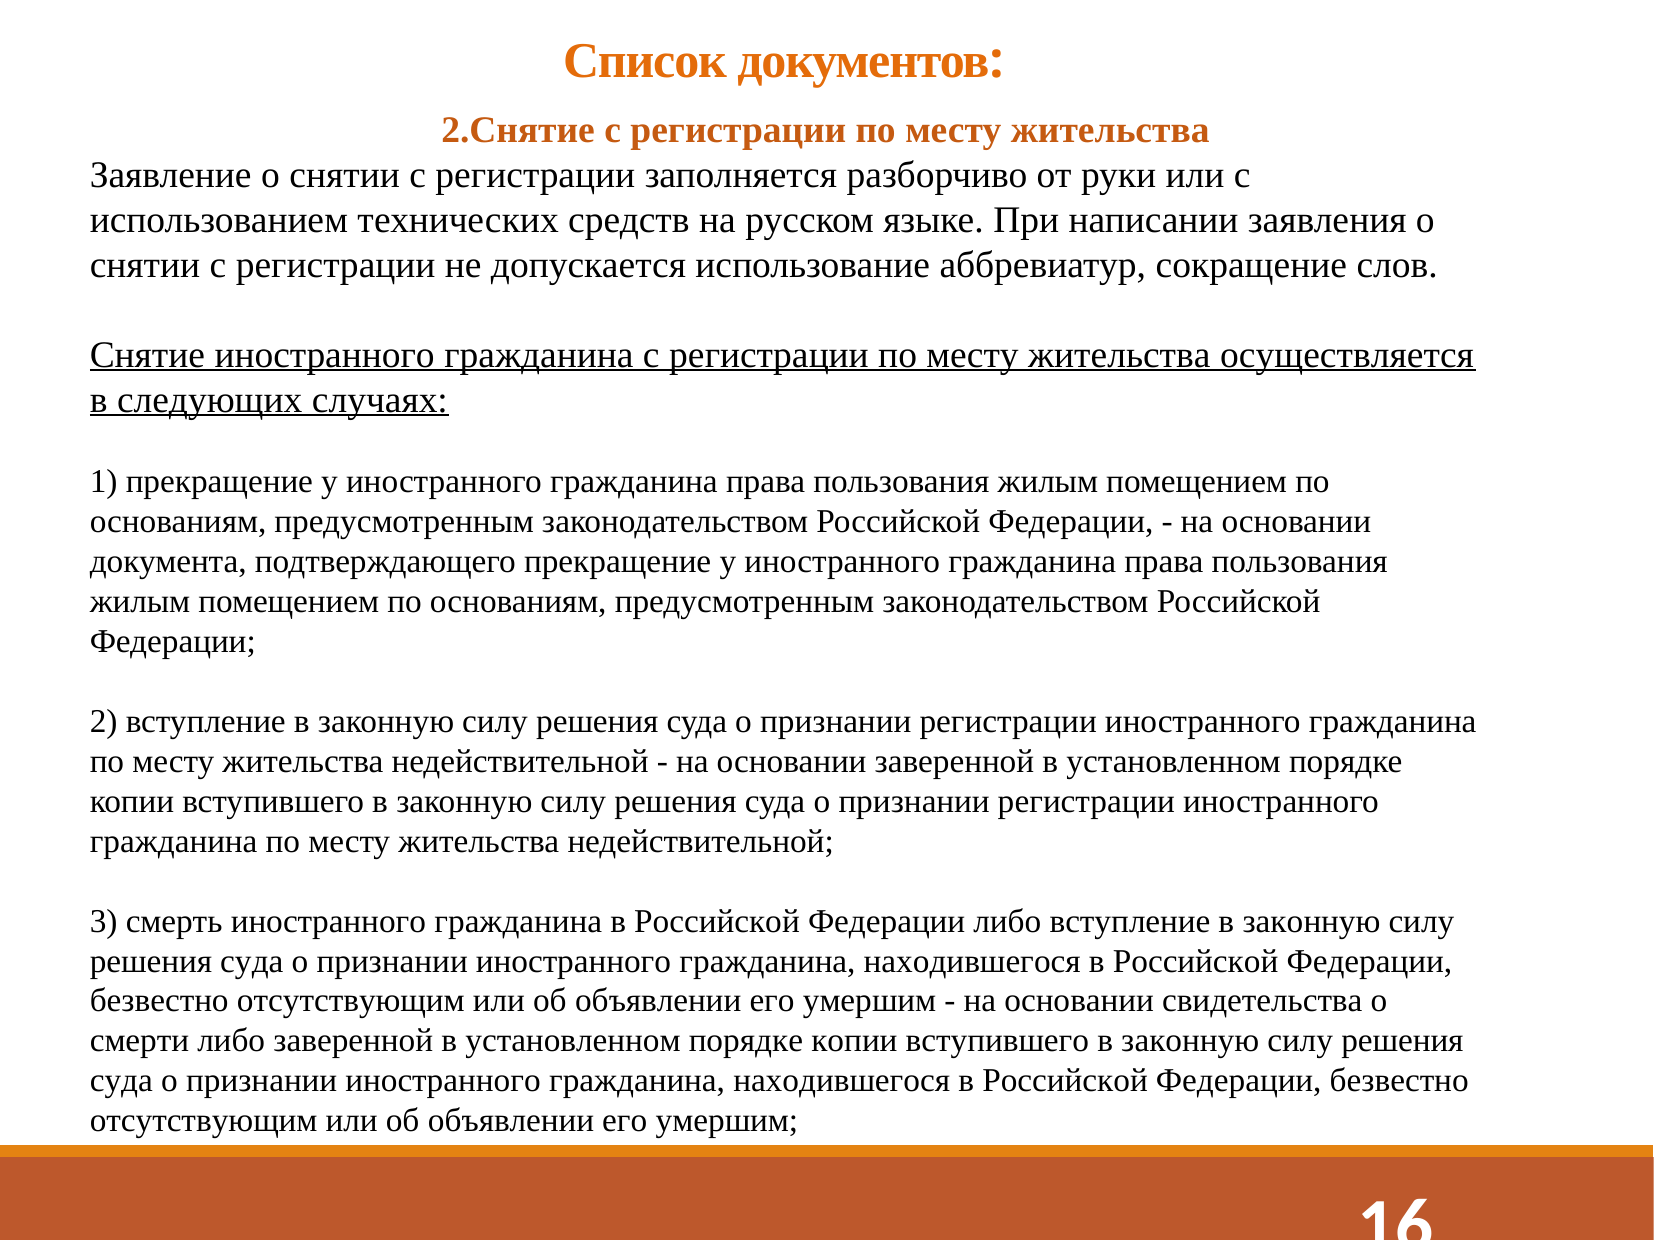

Список документов:
 2.Снятие с регистрации по месту жительства
Заявление о снятии с регистрации заполняется разборчиво от руки или с использованием технических средств на русском языке. При написании заявления о снятии с регистрации не допускается использование аббревиатур, сокращение слов.
Снятие иностранного гражданина с регистрации по месту жительства осуществляется в следующих случаях:
1) прекращение у иностранного гражданина права пользования жилым помещением по основаниям, предусмотренным законодательством Российской Федерации, - на основании документа, подтверждающего прекращение у иностранного гражданина права пользования жилым помещением по основаниям, предусмотренным законодательством Российской Федерации;
2) вступление в законную силу решения суда о признании регистрации иностранного гражданина по месту жительства недействительной - на основании заверенной в установленном порядке копии вступившего в законную силу решения суда о признании регистрации иностранного гражданина по месту жительства недействительной;
3) смерть иностранного гражданина в Российской Федерации либо вступление в законную силу решения суда о признании иностранного гражданина, находившегося в Российской Федерации, безвестно отсутствующим или об объявлении его умершим - на основании свидетельства о смерти либо заверенной в установленном порядке копии вступившего в законную силу решения суда о признании иностранного гражданина, находившегося в Российской Федерации, безвестно отсутствующим или об объявлении его умершим;